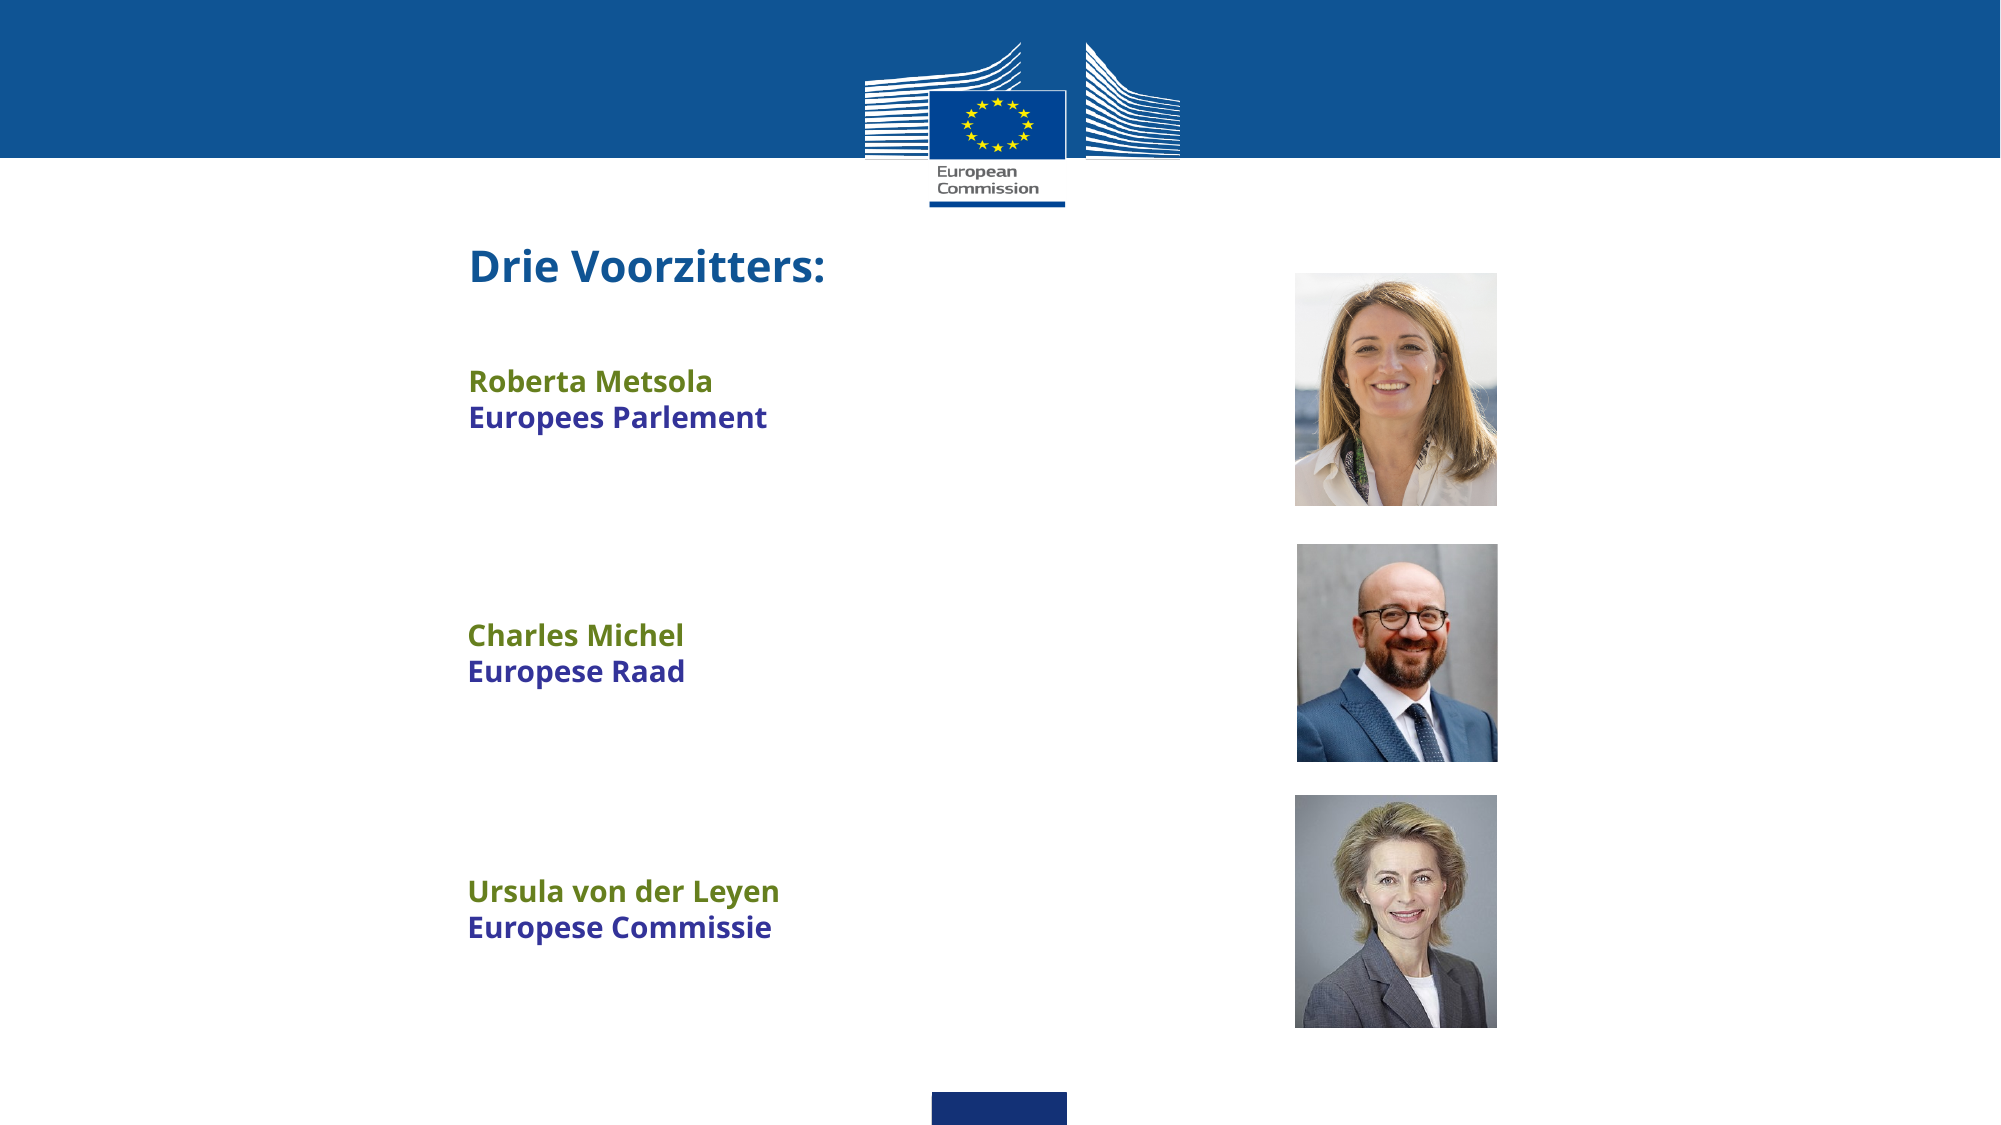

# Drie Voorzitters:
Roberta Metsola
Europees Parlement
Charles Michel
Europese Raad
Ursula von der Leyen
Europese Commissie